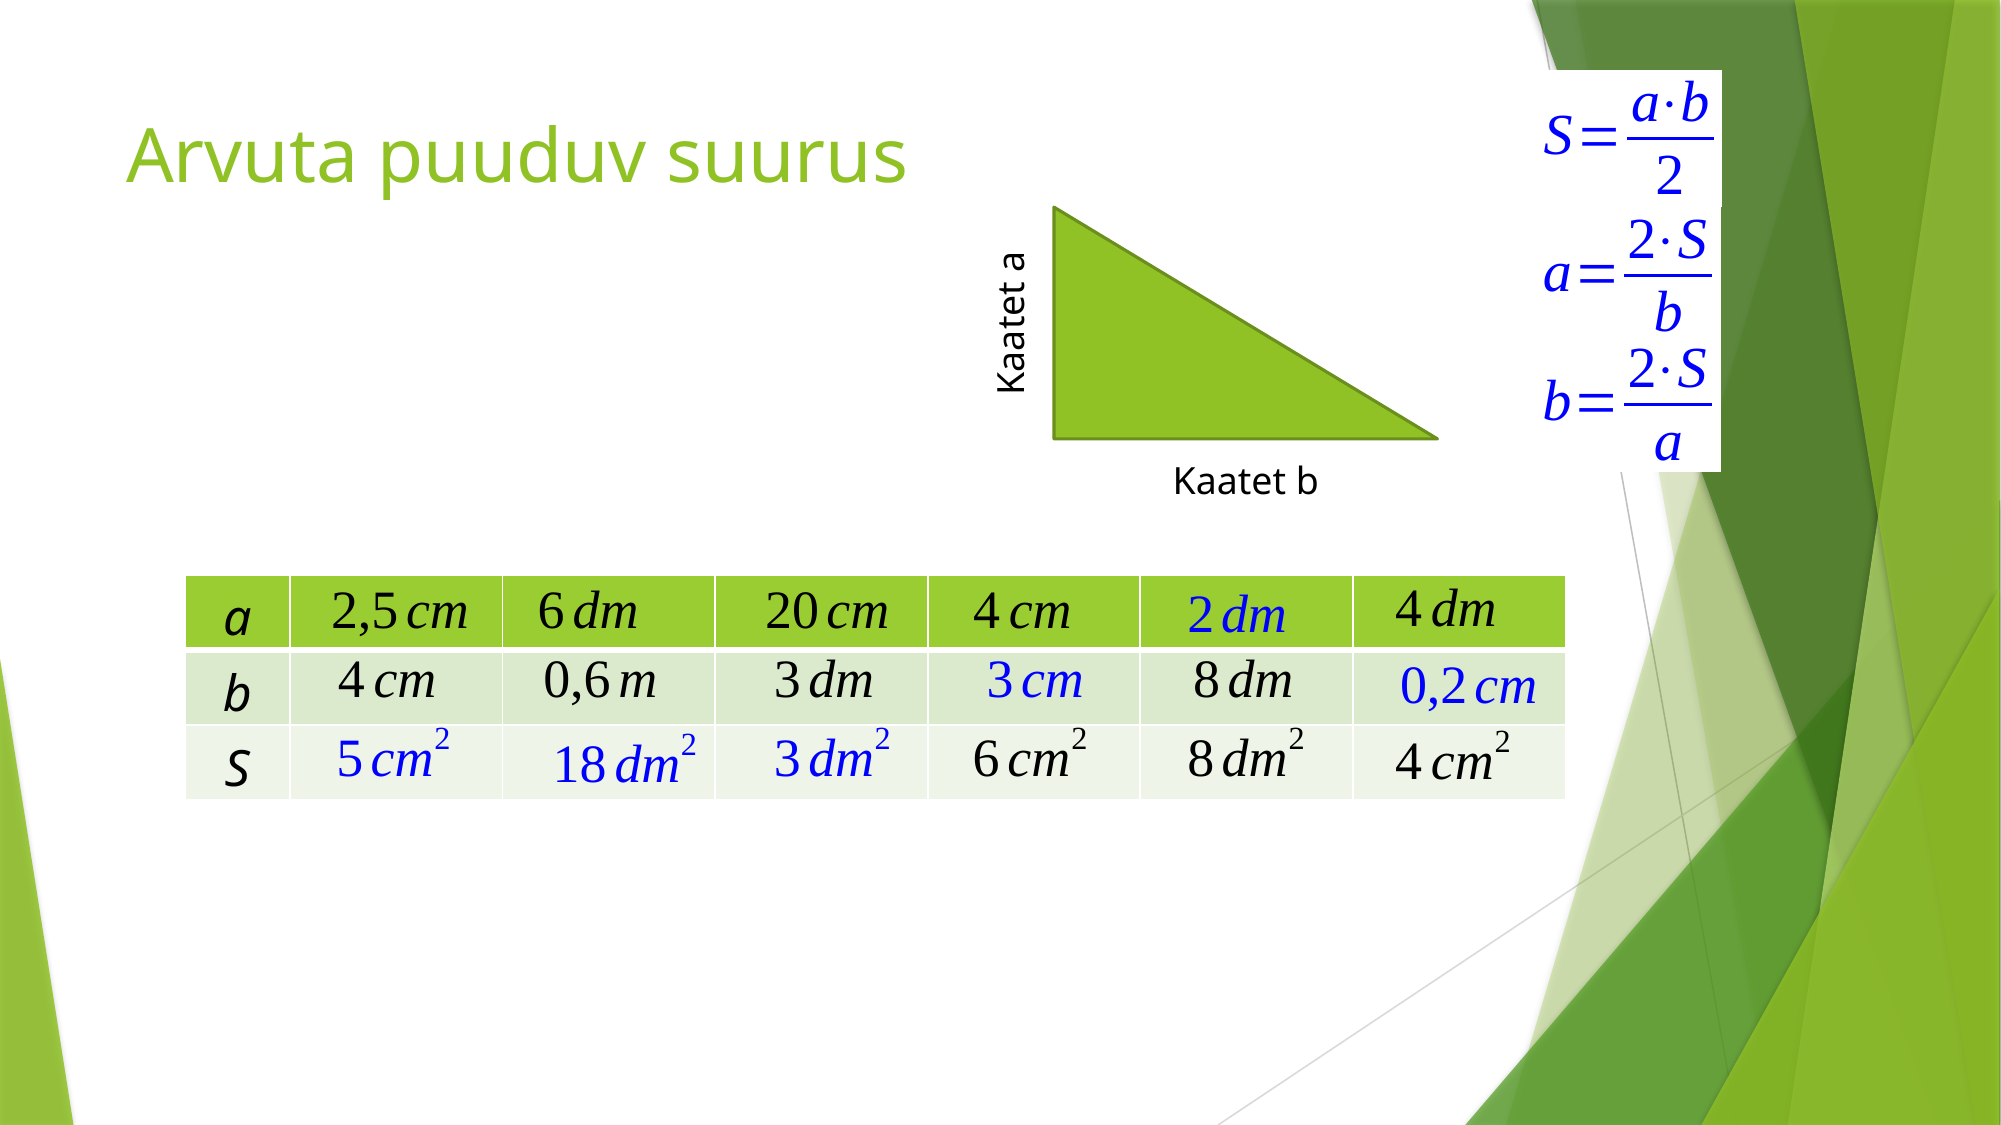

# Arvuta puuduv suurus
Kaatet a
Kaatet b
| a | | | | | | |
| --- | --- | --- | --- | --- | --- | --- |
| b | | | | | | |
| S | | | | | | |